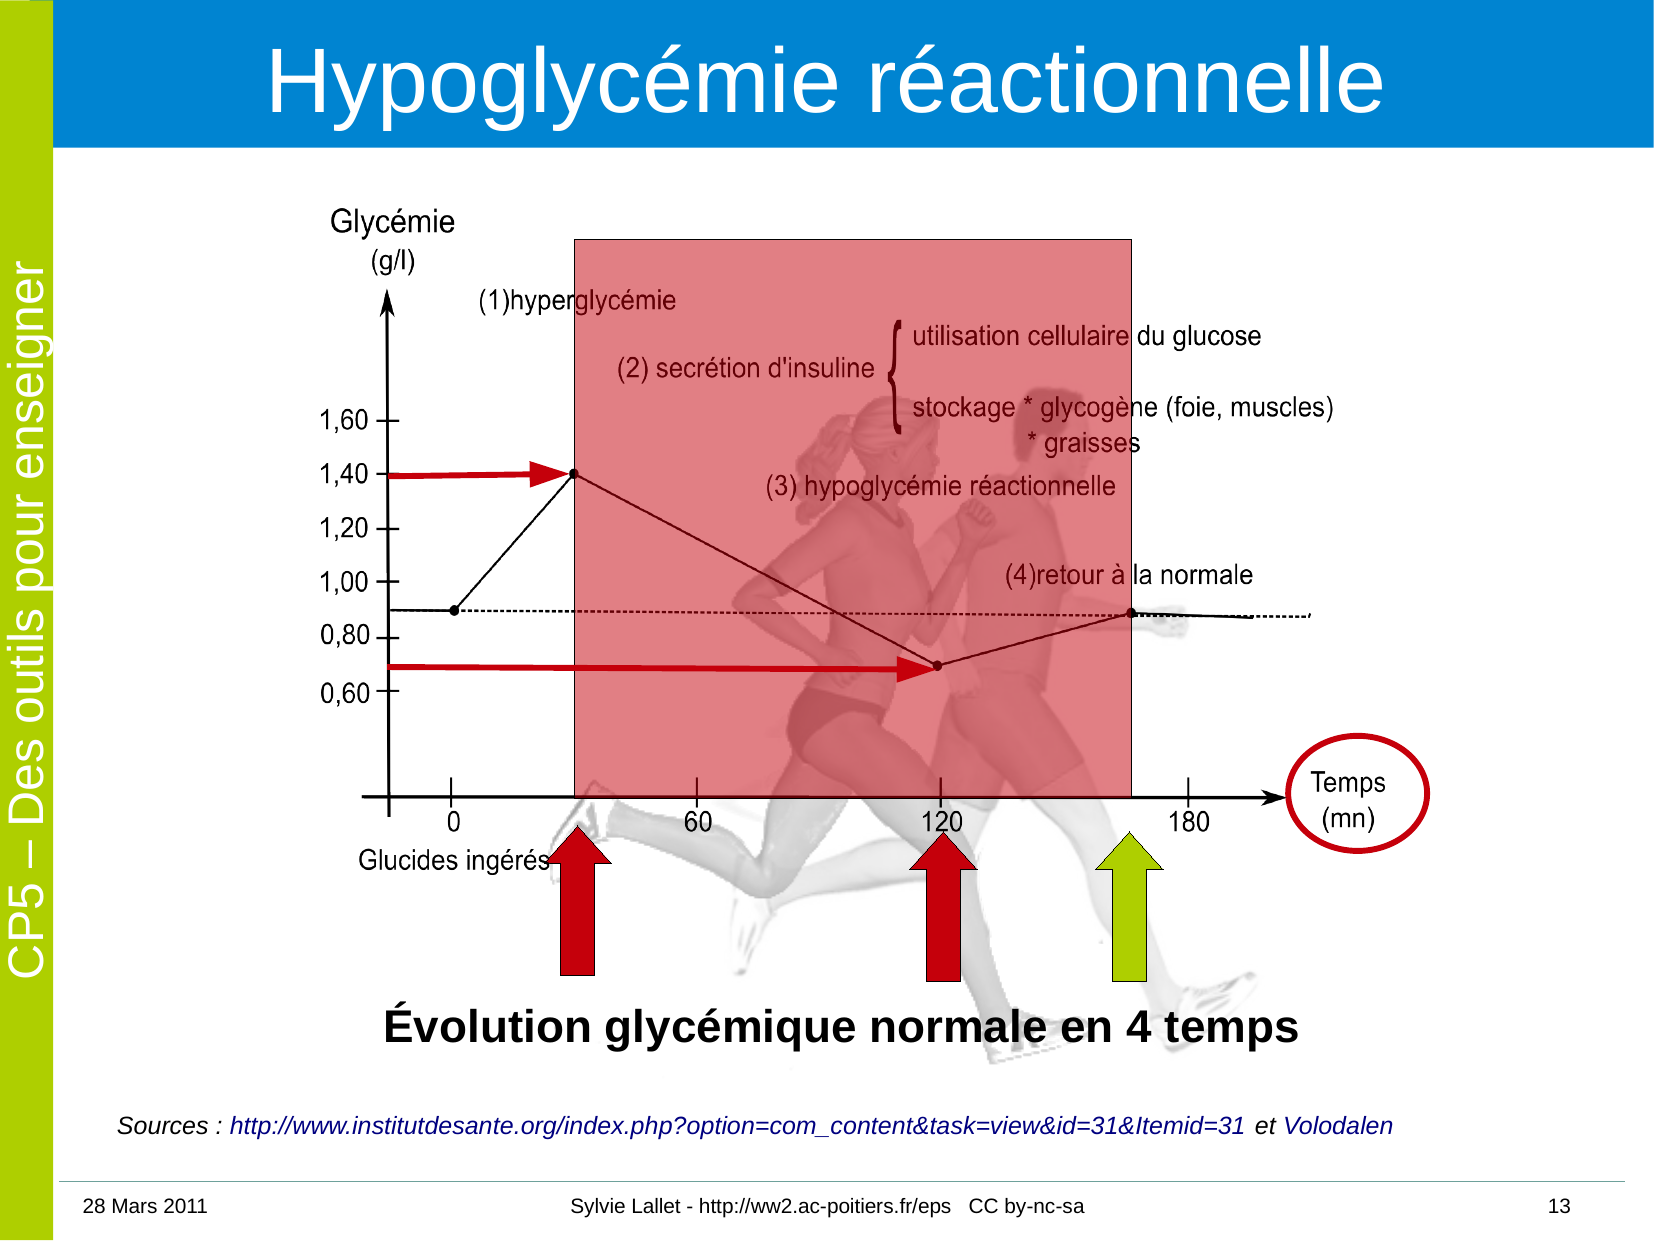

# Hypoglycémie réactionnelle
Évolution glycémique normale en 4 temps
Sources : http://www.institutdesante.org/index.php?option=com_content&task=view&id=31&Itemid=31 et Volodalen
28 Mars 2011
Sylvie Lallet - http://ww2.ac-poitiers.fr/eps CC by-nc-sa
13